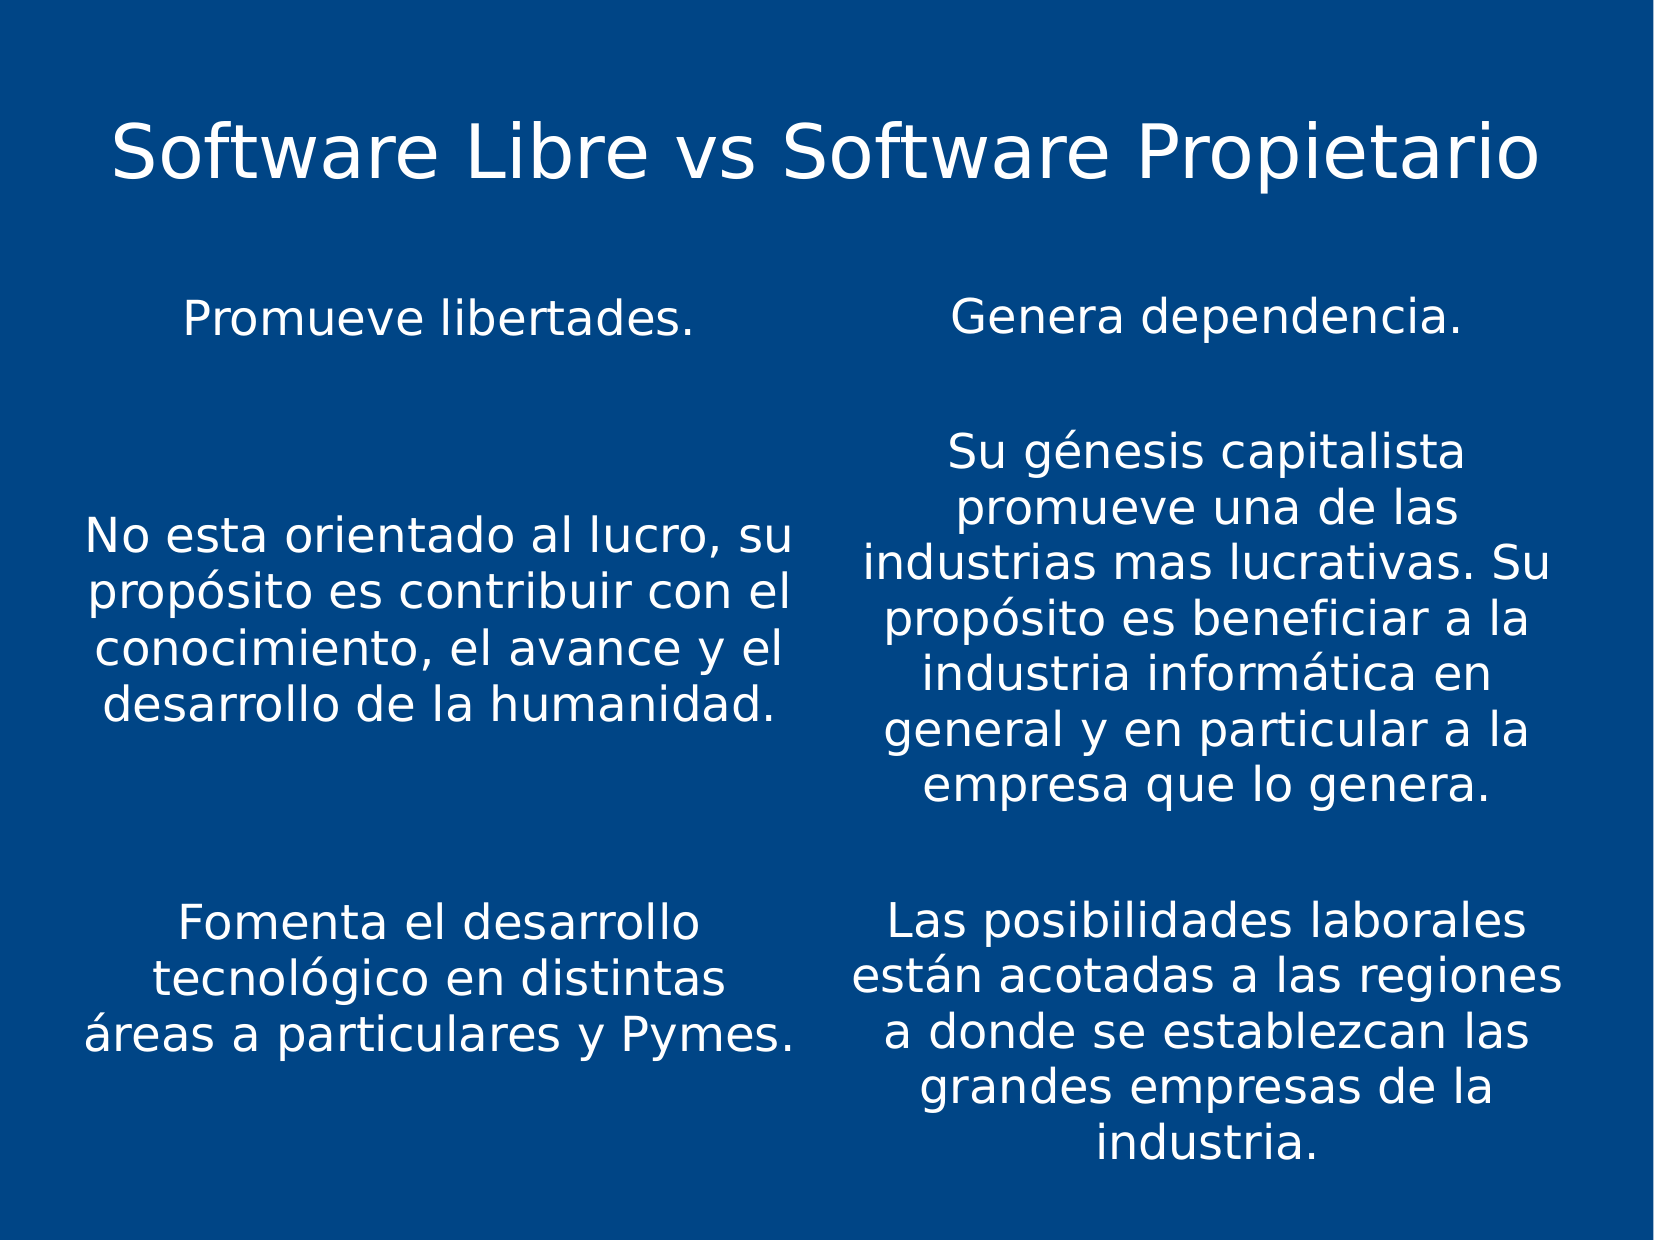

# Software Libre vs Software Propietario
Genera dependencia.
Su génesis capitalista promueve una de las industrias mas lucrativas. Su propósito es beneficiar a la industria informática en general y en particular a la empresa que lo genera.
Las posibilidades laborales están acotadas a las regiones a donde se establezcan las grandes empresas de la industria.
Promueve libertades.
No esta orientado al lucro, su propósito es contribuir con el conocimiento, el avance y el desarrollo de la humanidad.
Fomenta el desarrollo tecnológico en distintas áreas a particulares y Pymes.